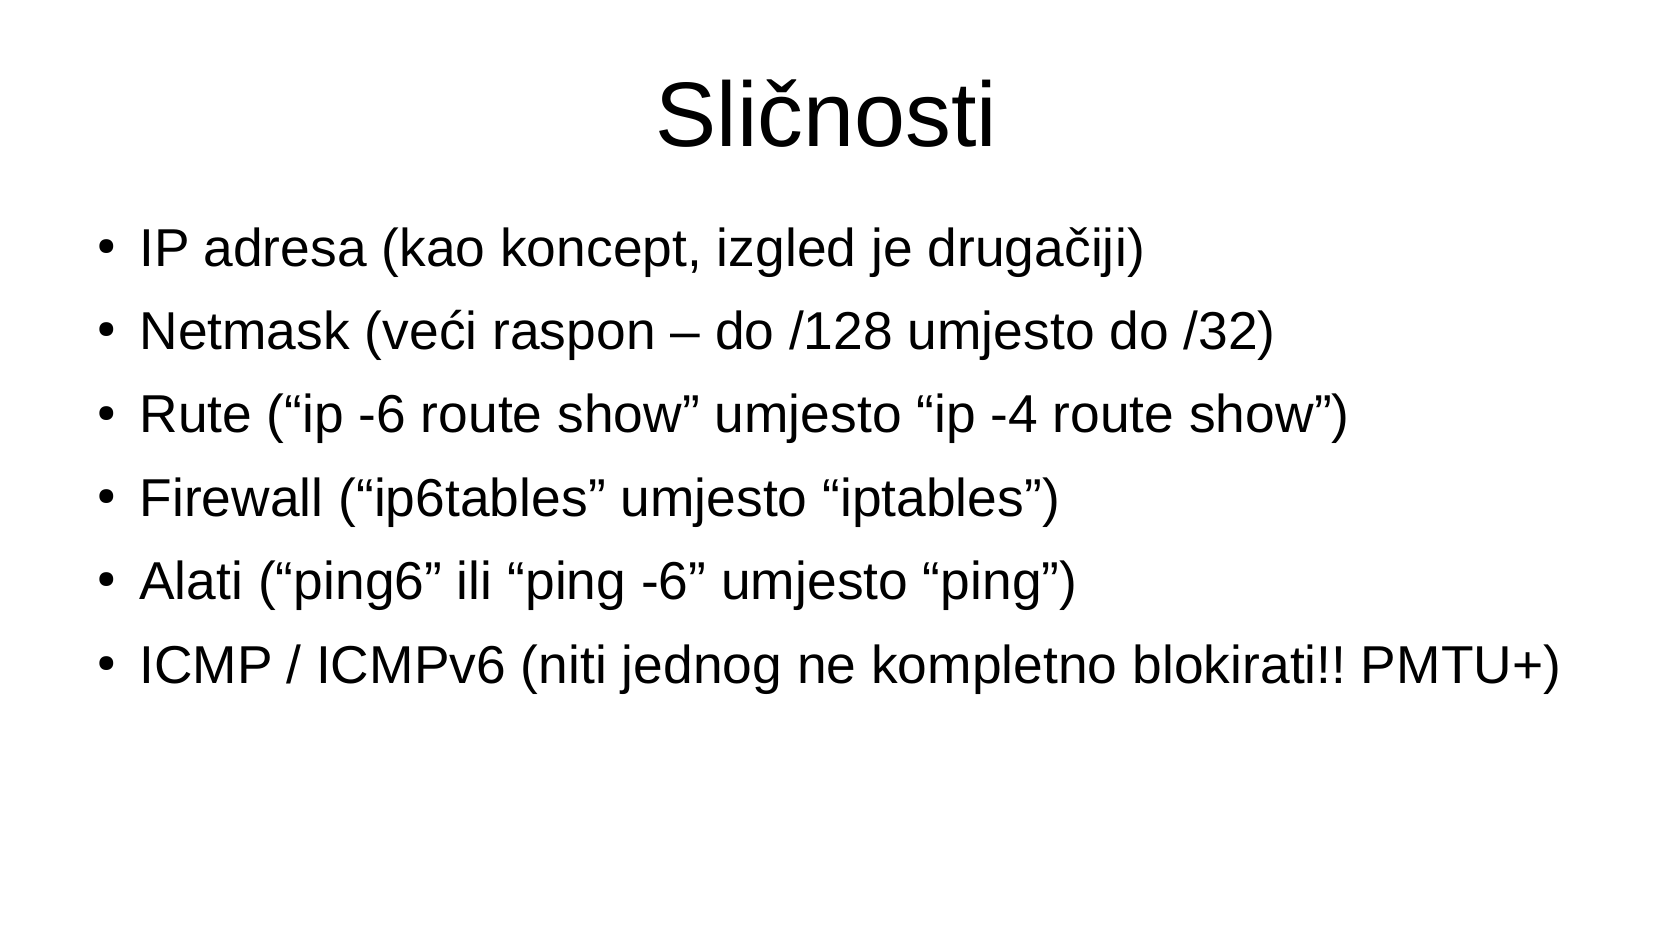

# Sličnosti
IP adresa (kao koncept, izgled je drugačiji)
Netmask (veći raspon – do /128 umjesto do /32)
Rute (“ip -6 route show” umjesto “ip -4 route show”)
Firewall (“ip6tables” umjesto “iptables”)
Alati (“ping6” ili “ping -6” umjesto “ping”)
ICMP / ICMPv6 (niti jednog ne kompletno blokirati!! PMTU+)